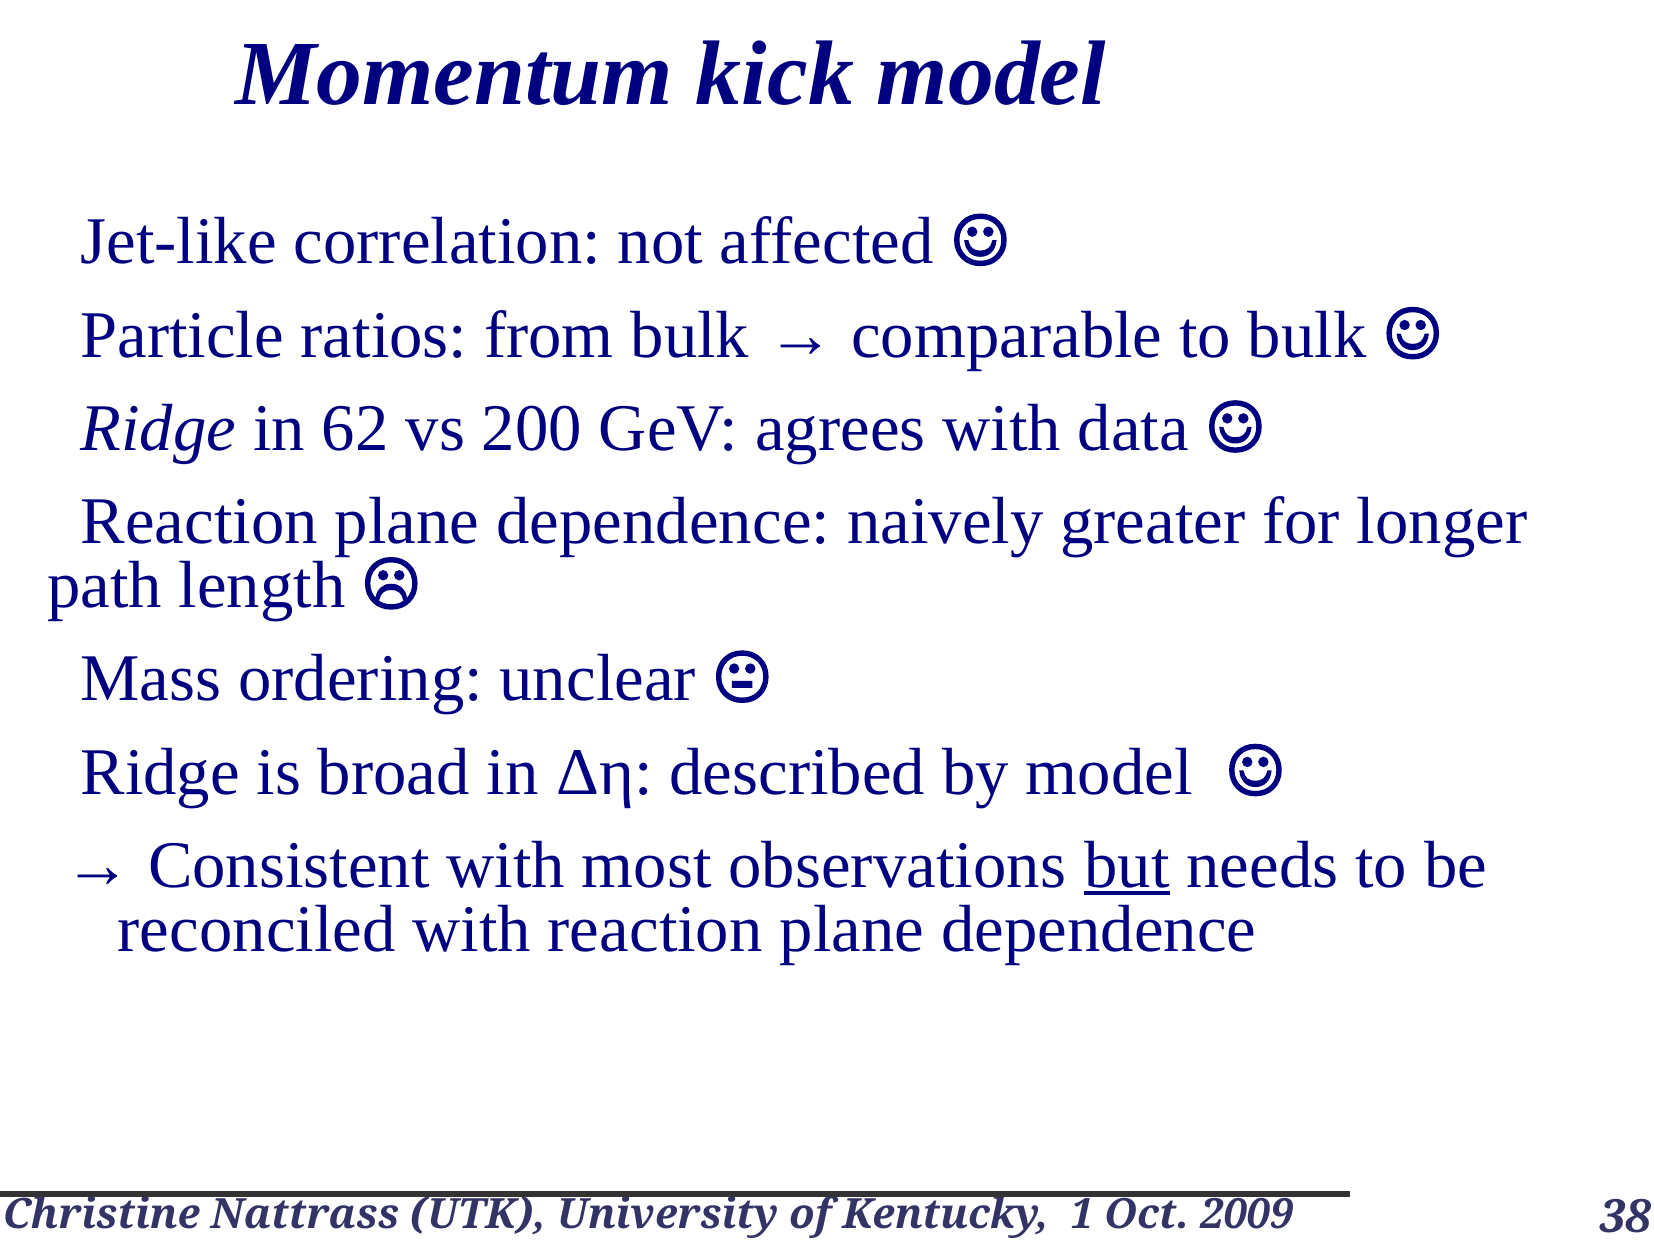

# Momentum kick model
 Jet-like correlation: not affected 
 Particle ratios: from bulk → comparable to bulk 
 Ridge in 62 vs 200 GeV: agrees with data 
 Reaction plane dependence: naively greater for longer path length 
 Mass ordering: unclear 
 Ridge is broad in Δη: described by model 
→ Consistent with most observations but needs to be reconciled with reaction plane dependence